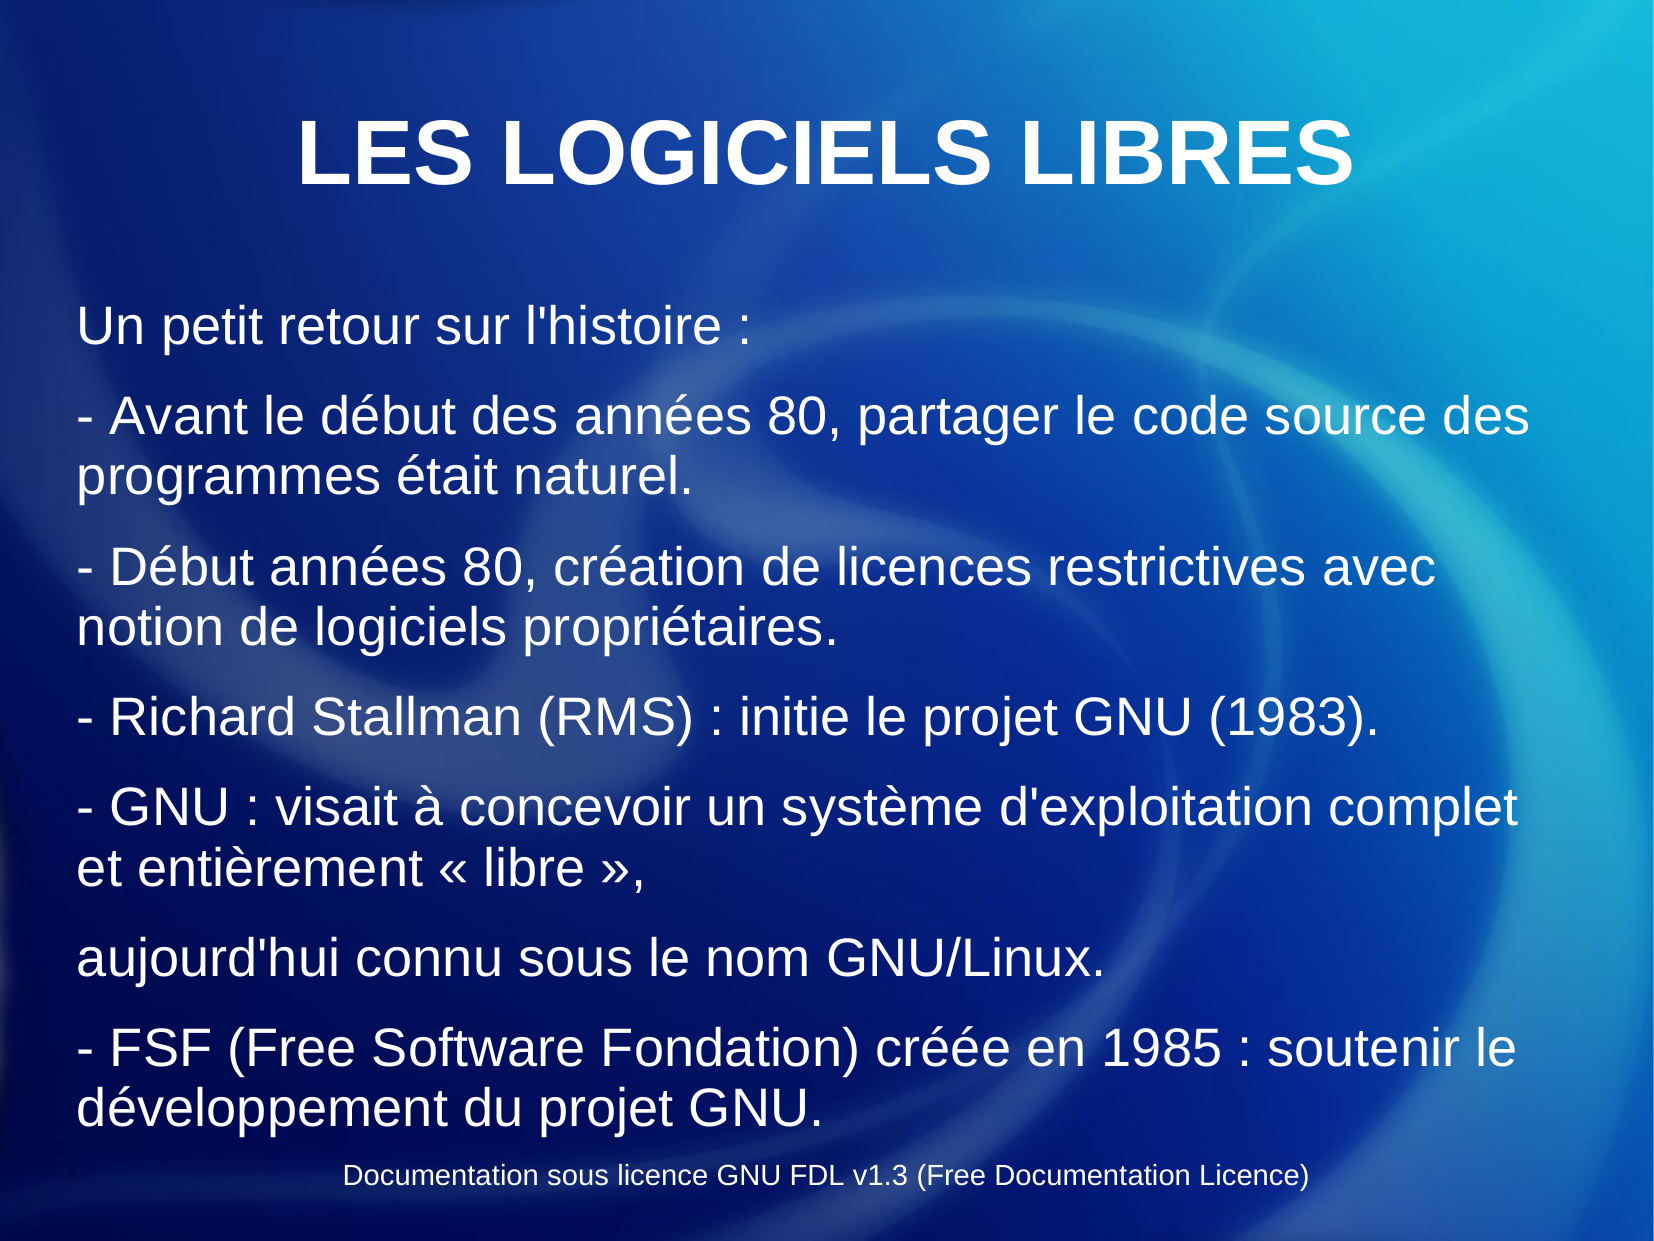

# LES LOGICIELS LIBRES
Un petit retour sur l'histoire :
- Avant le début des années 80, partager le code source des programmes était naturel.
- Début années 80, création de licences restrictives avec notion de logiciels propriétaires.
- Richard Stallman (RMS) : initie le projet GNU (1983).
- GNU : visait à concevoir un système d'exploitation complet et entièrement « libre »,
aujourd'hui connu sous le nom GNU/Linux.
- FSF (Free Software Fondation) créée en 1985 : soutenir le développement du projet GNU.
Documentation sous licence GNU FDL v1.3 (Free Documentation Licence)